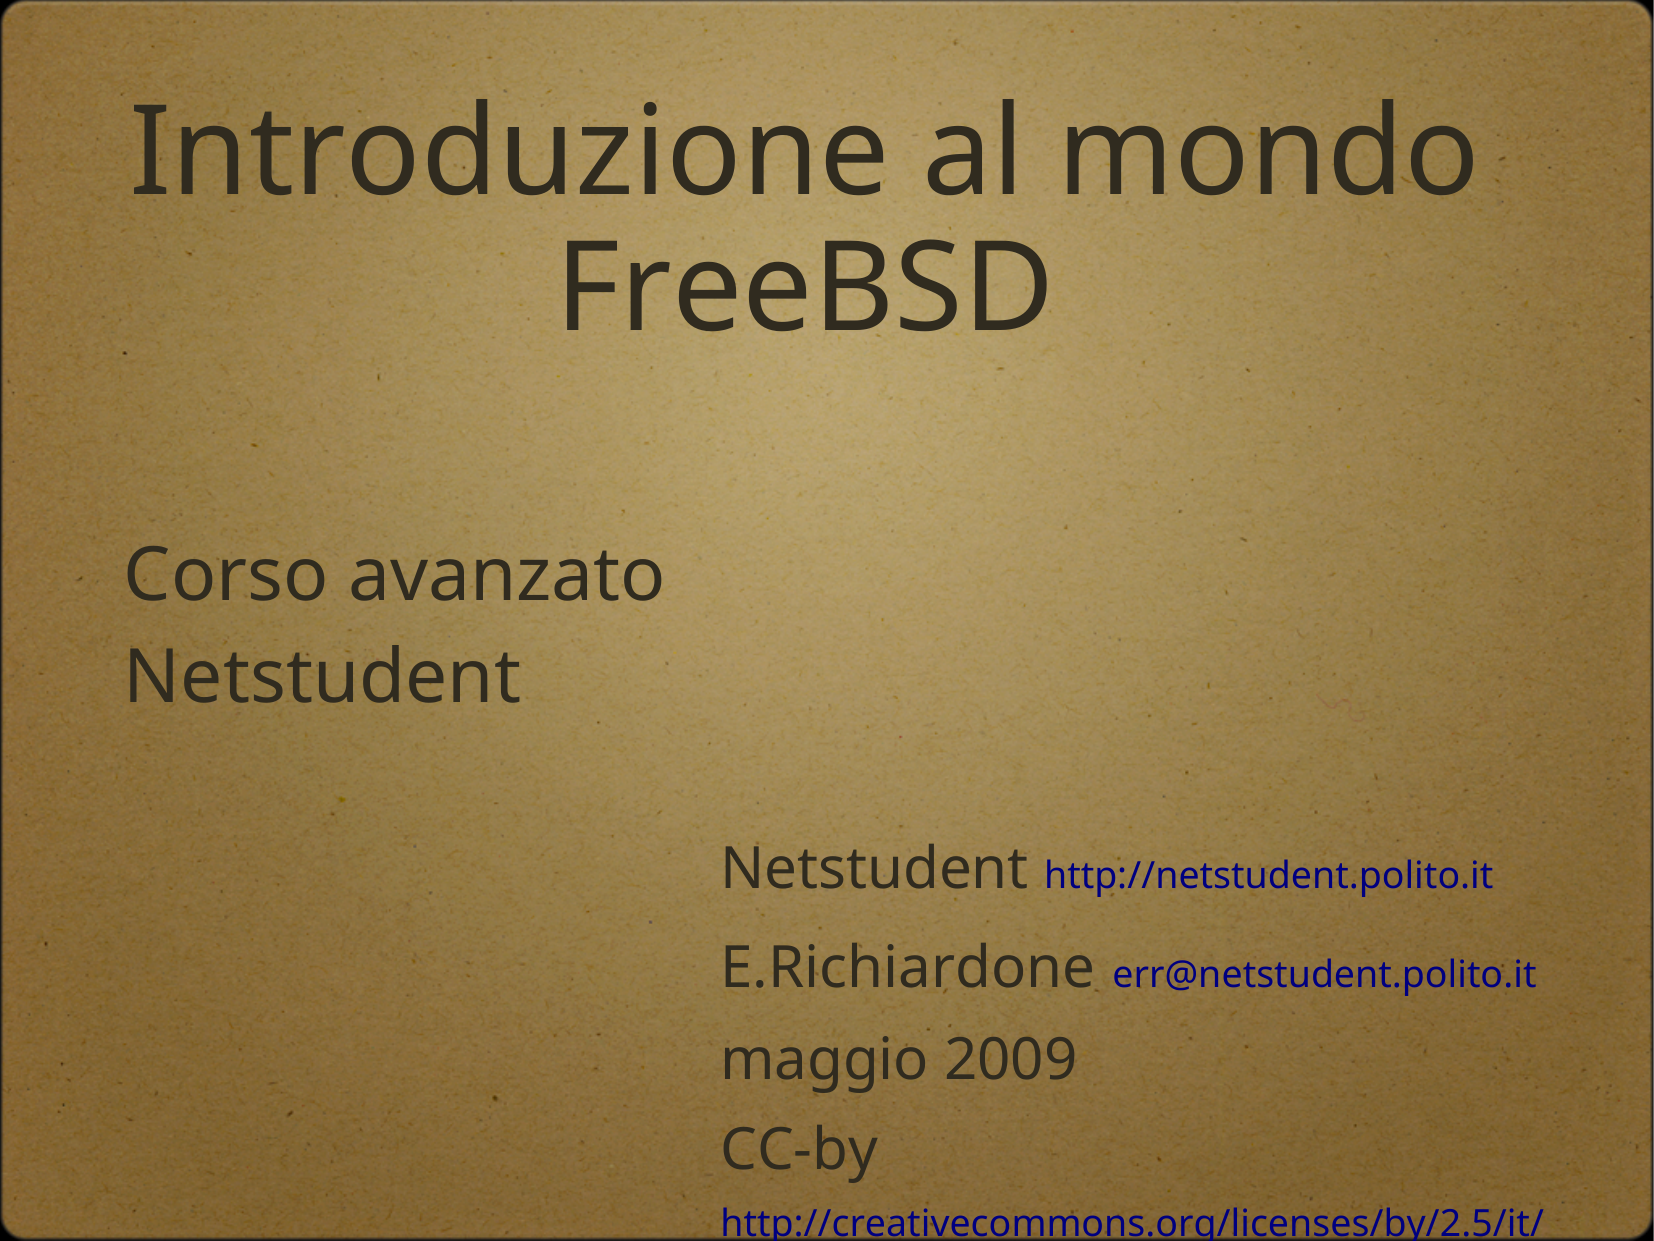

# Introduzione al mondo FreeBSD
Corso avanzato Netstudent
Netstudent http://netstudent.polito.it
E.Richiardone err@netstudent.polito.it
maggio 2009
CC-by
http://creativecommons.org/licenses/by/2.5/it/